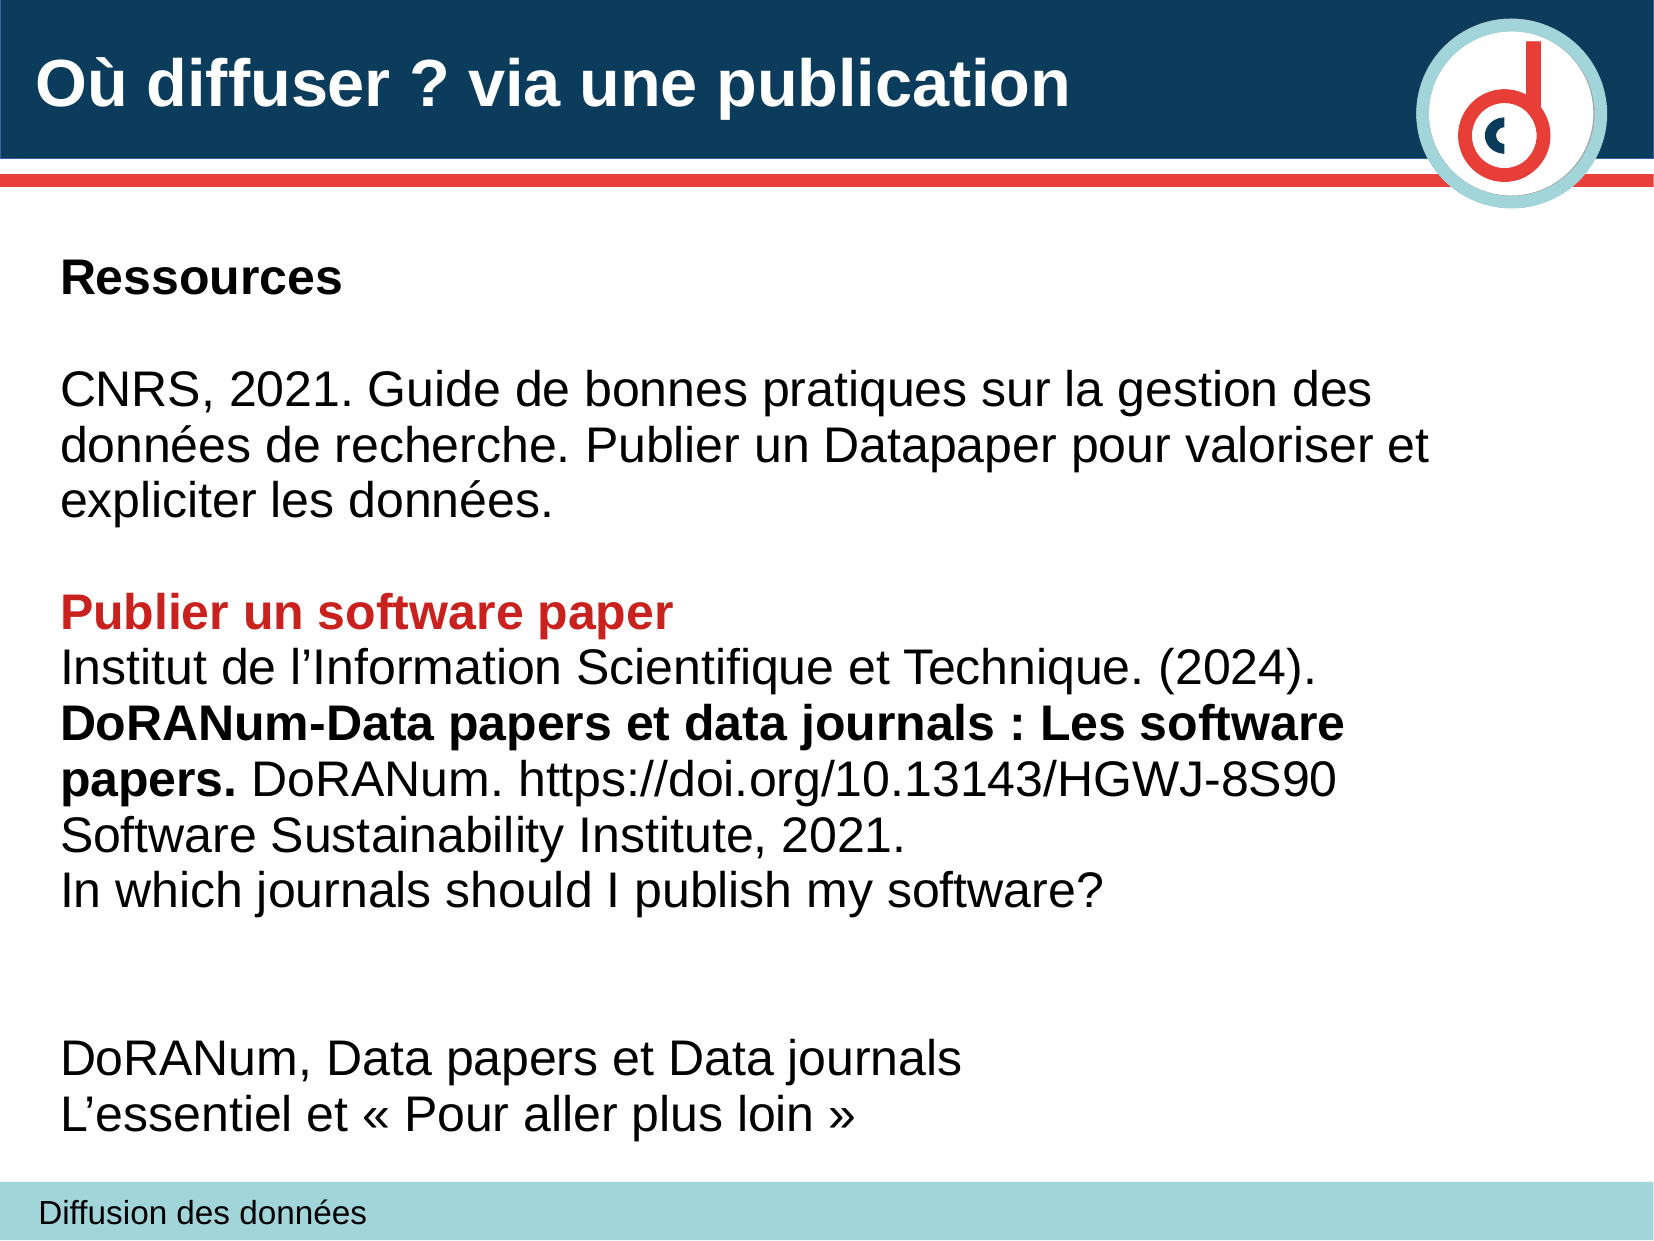

# Où diffuser ? via une publication
Ressources
CNRS, 2021. Guide de bonnes pratiques sur la gestion des données de recherche. Publier un Datapaper pour valoriser et expliciter les données.
Publier un software paper
Institut de l’Information Scientifique et Technique. (2024). DoRANum-Data papers et data journals : Les software papers. DoRANum. https://doi.org/10.13143/HGWJ-8S90
Software Sustainability Institute, 2021. In which journals should I publish my software?
DoRANum, Data papers et Data journals
L’essentiel et « Pour aller plus loin »
Diffusion des données